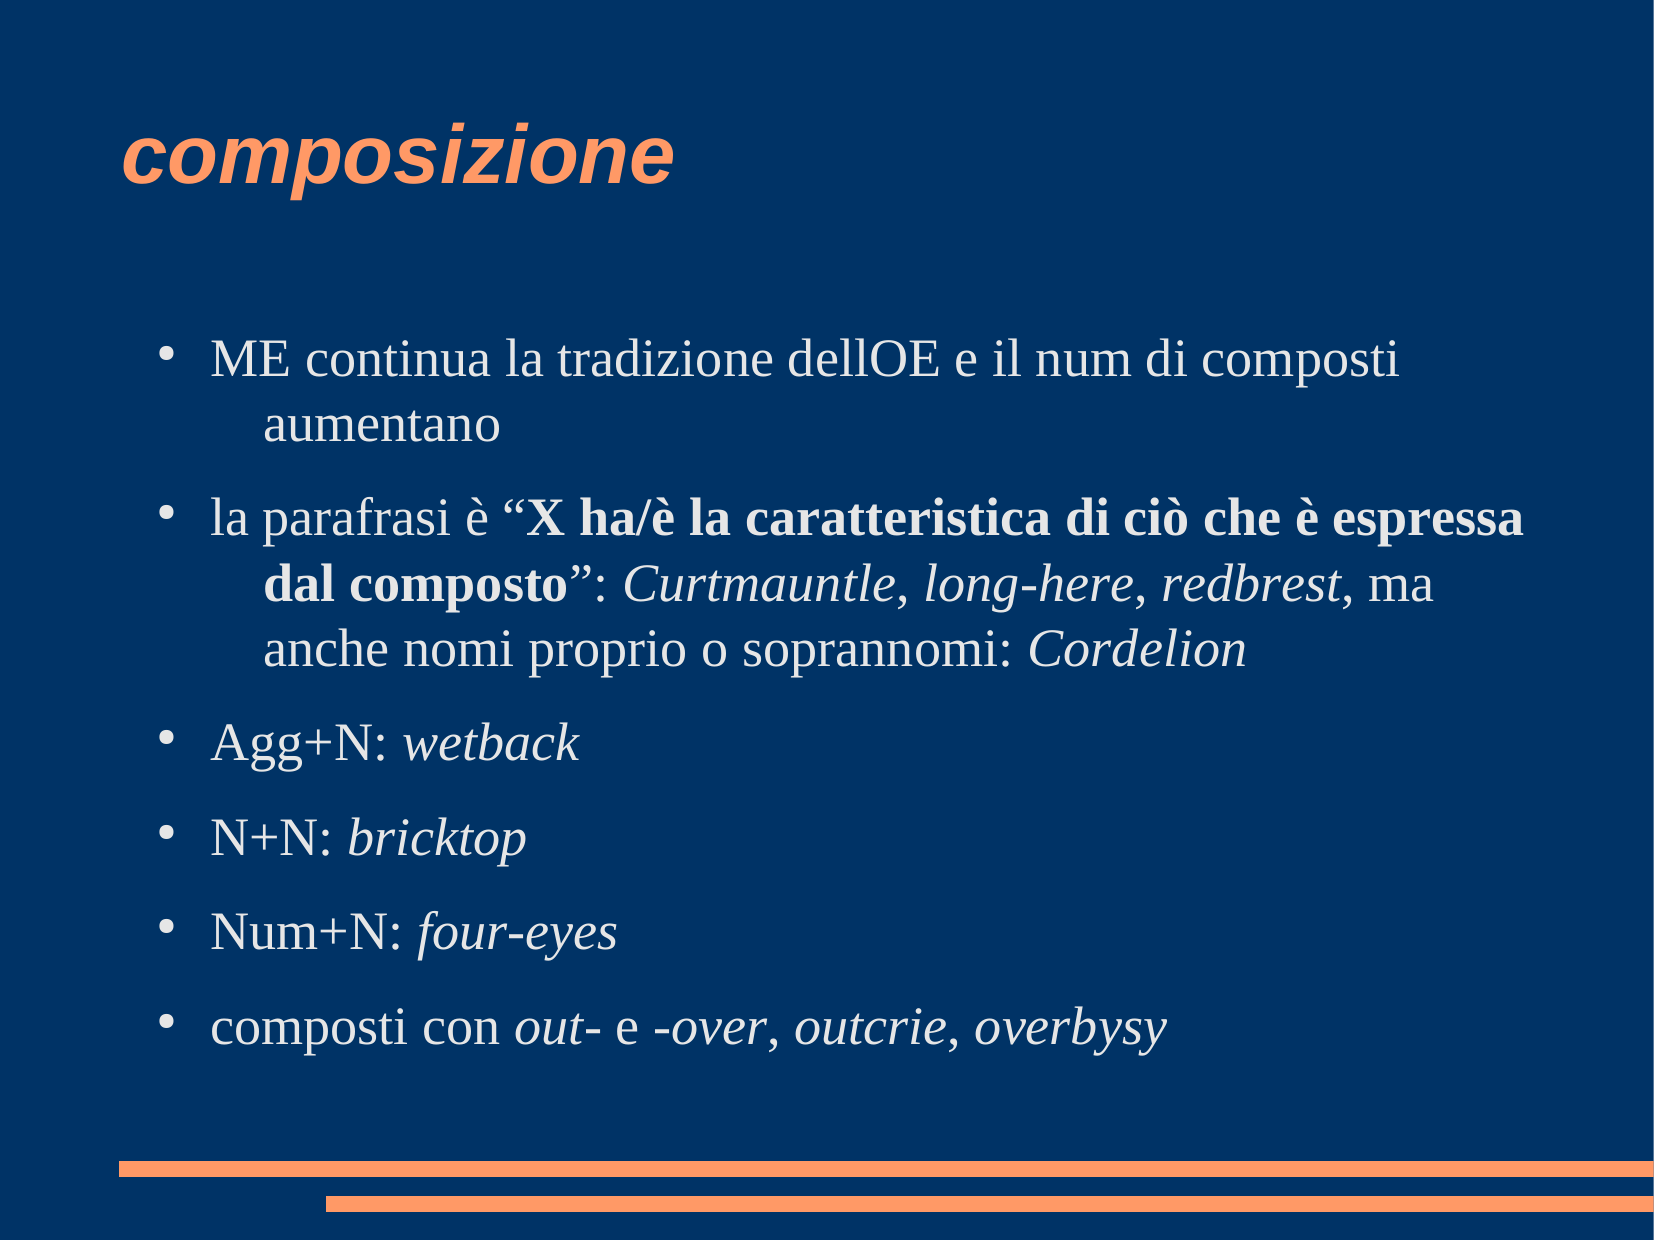

# composizione
ME continua la tradizione dellOE e il num di composti aumentano
la parafrasi è “X ha/è la caratteristica di ciò che è espressa dal composto”: Curtmauntle, long-here, redbrest, ma anche nomi proprio o soprannomi: Cordelion
Agg+N: wetback
N+N: bricktop
Num+N: four-eyes
composti con out- e -over, outcrie, overbysy